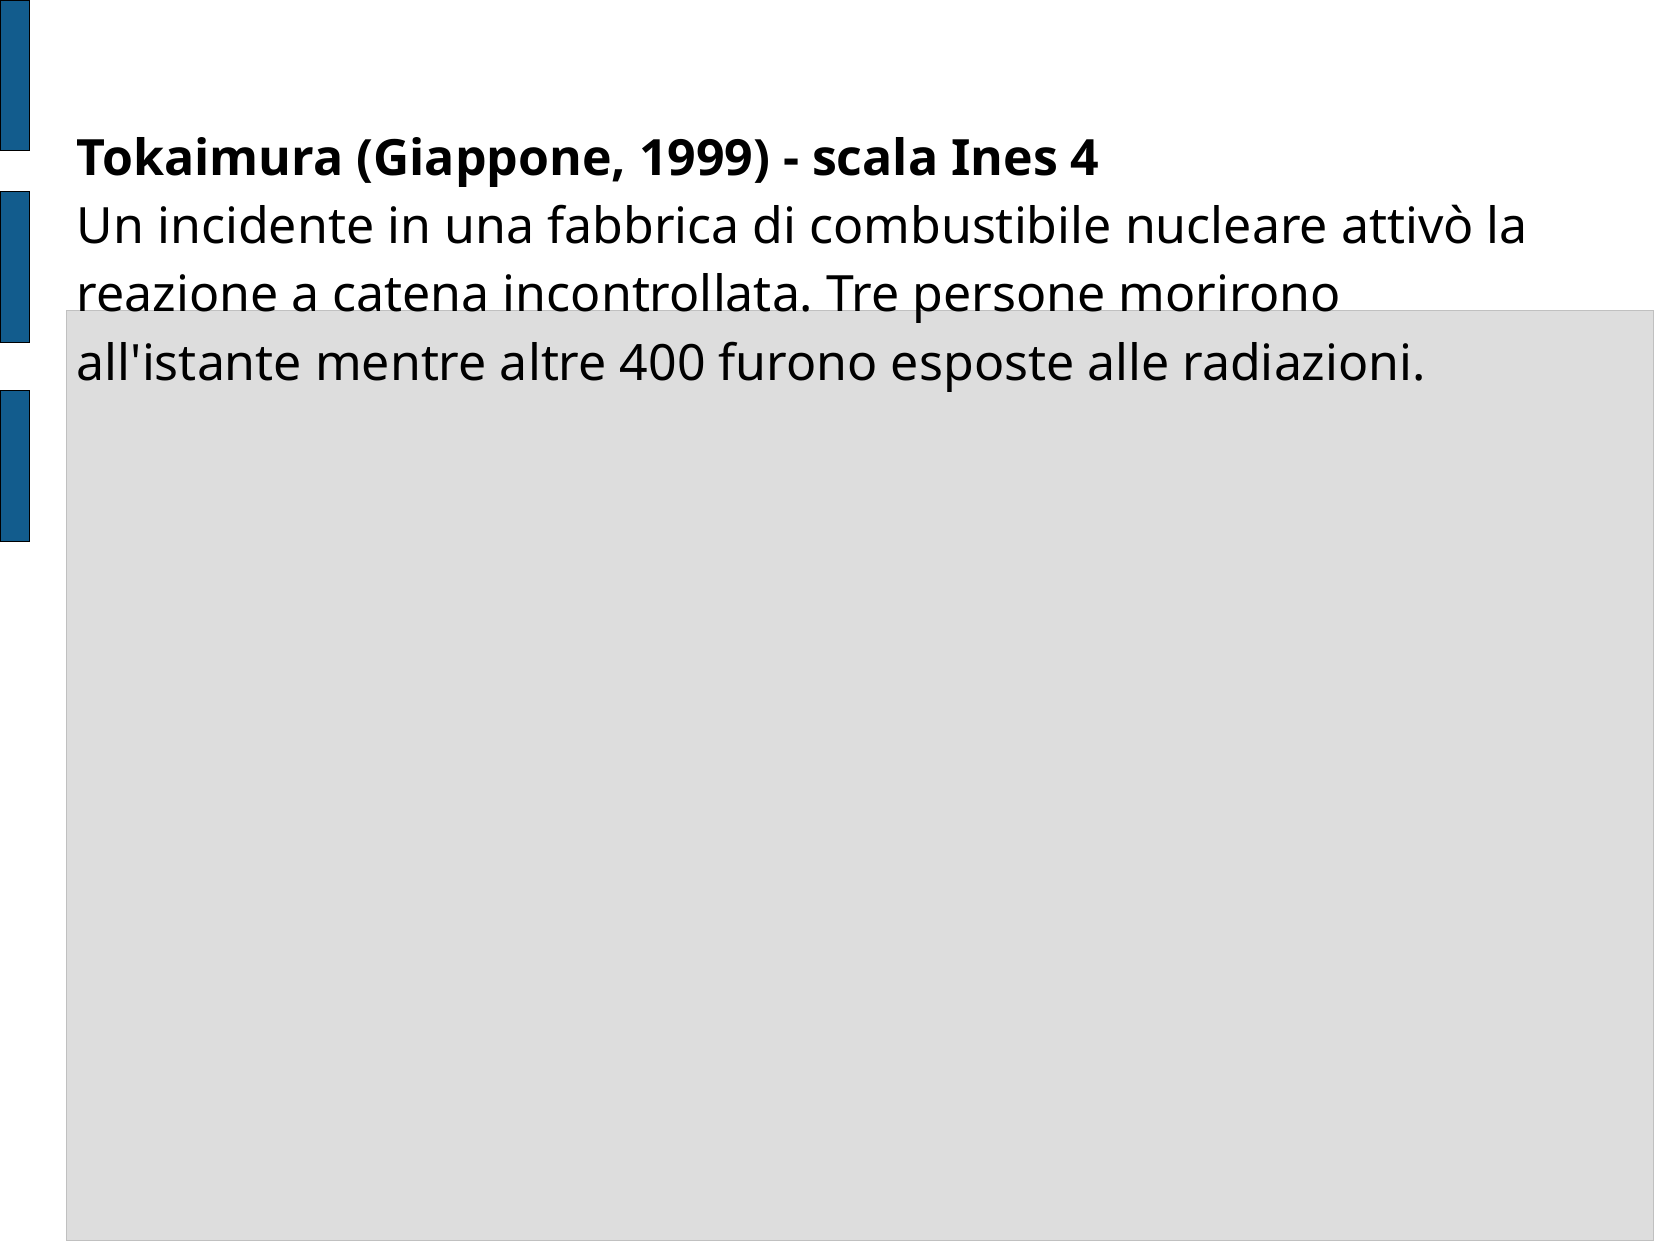

# Tokaimura (Giappone, 1999) - scala Ines 4 Un incidente in una fabbrica di combustibile nucleare attivò la reazione a catena incontrollata. Tre persone morirono all'istante mentre altre 400 furono esposte alle radiazioni.